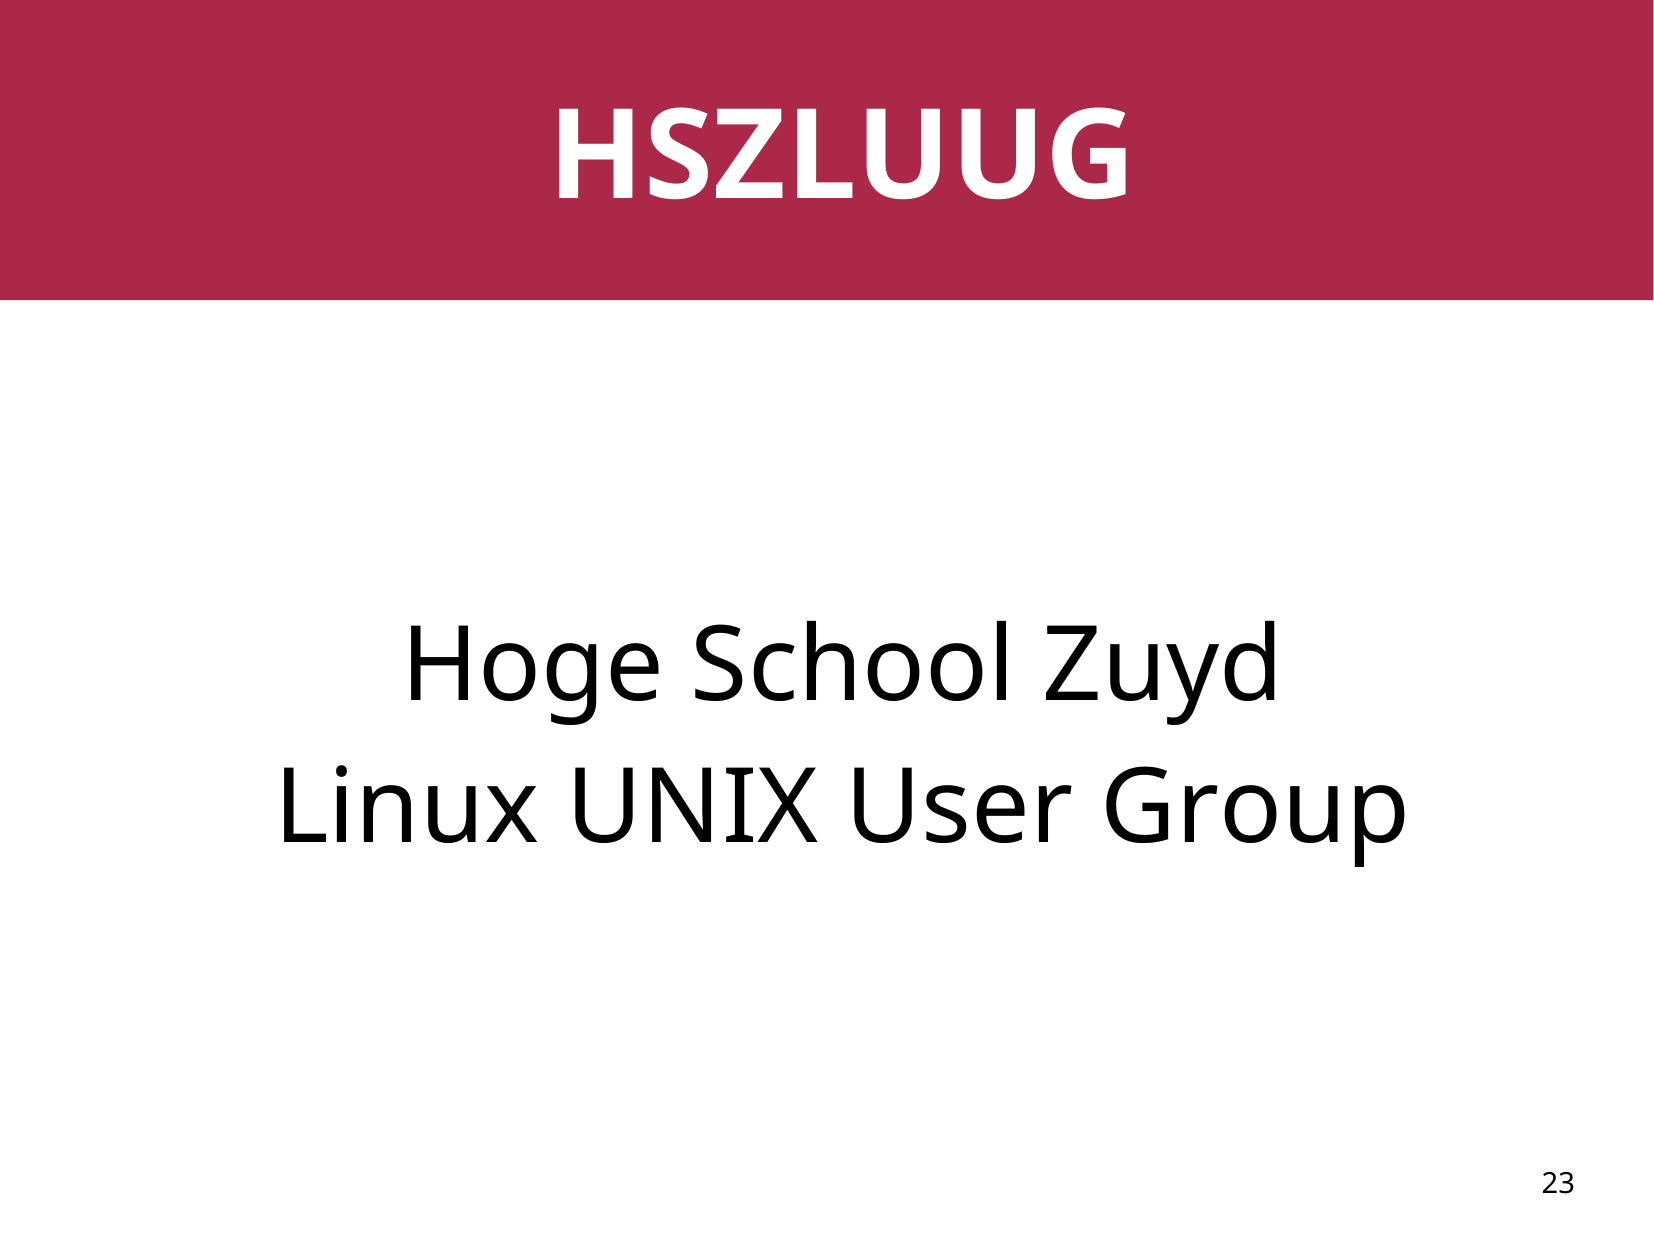

# HSZLUUG
Hoge School Zuyd
Linux UNIX User Group
23